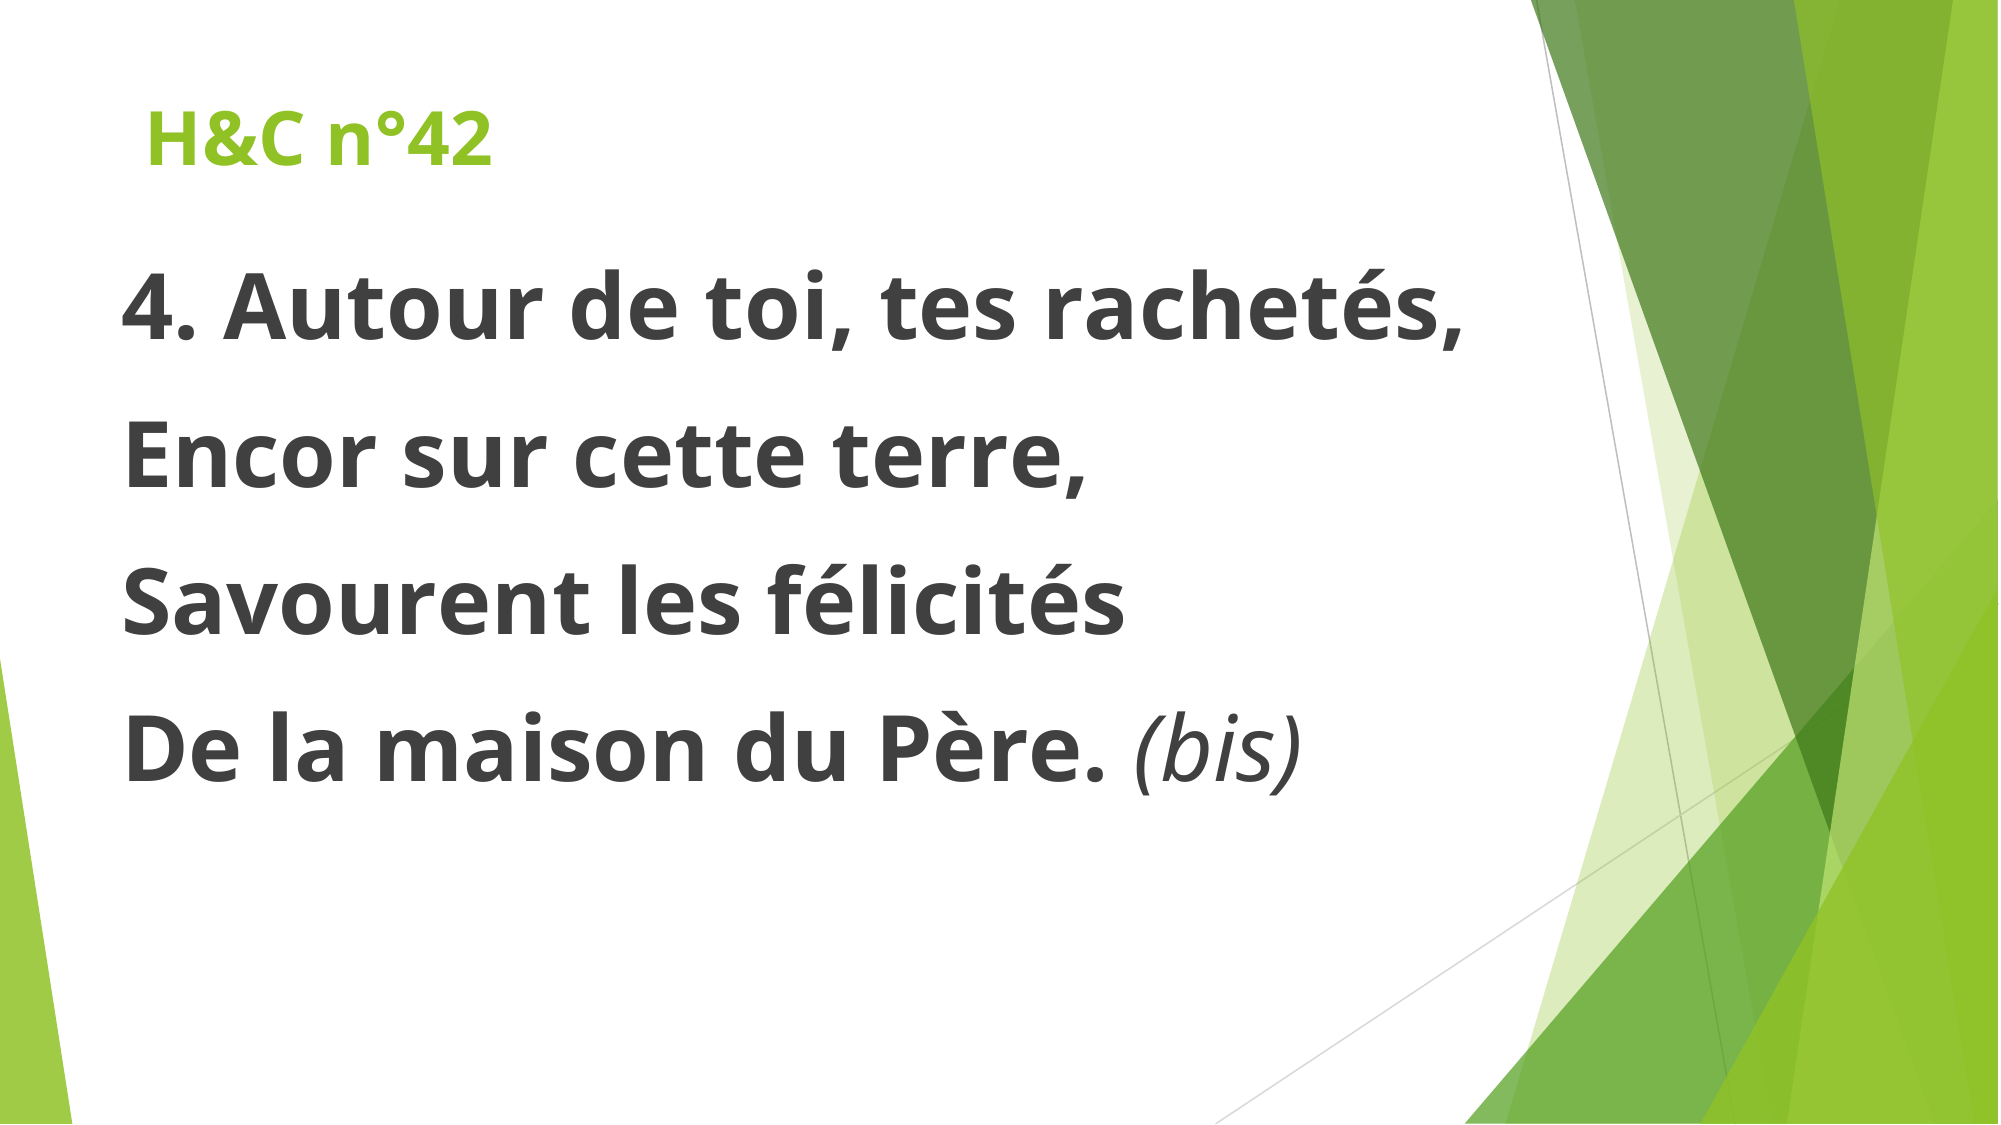

H&C n°42
4. Autour de toi, tes rachetés,
Encor sur cette terre,
Savourent les félicités
De la maison du Père. (bis)